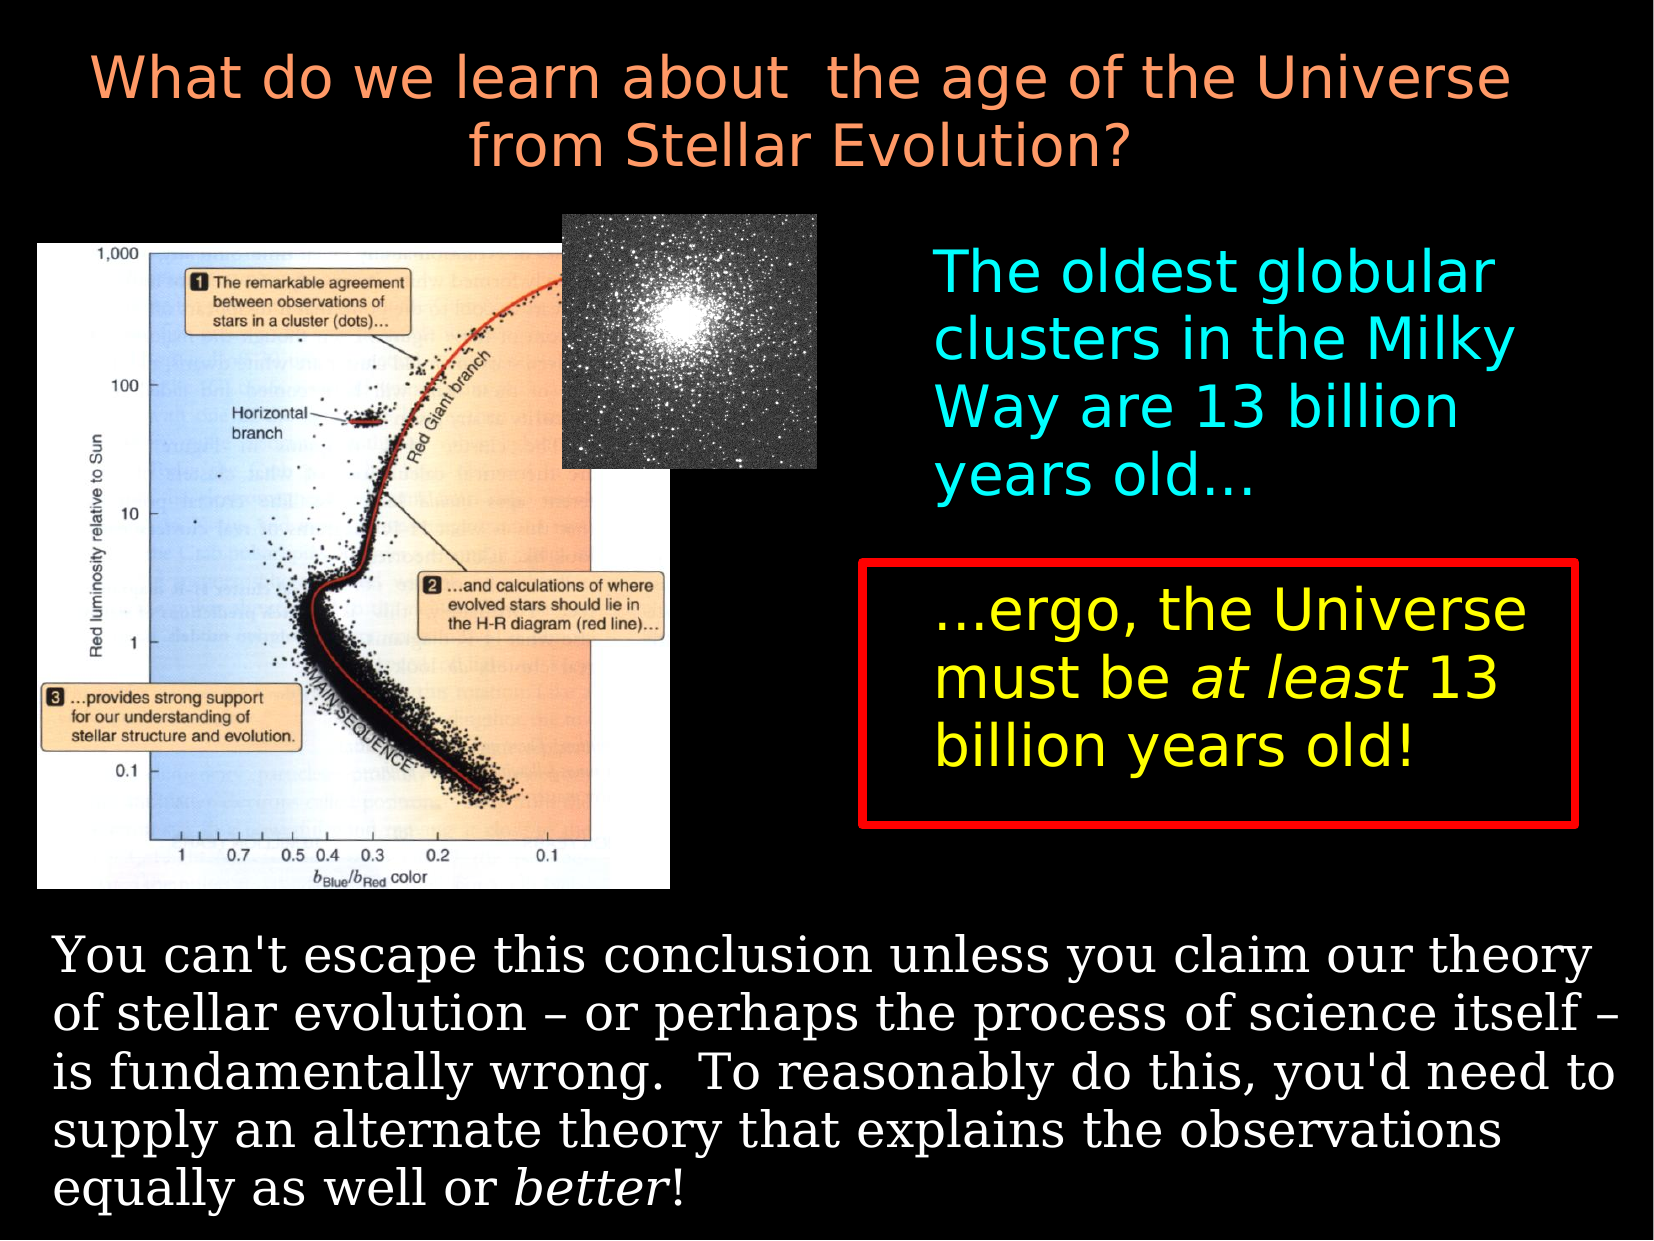

What do we learn about the age of the Universe from Stellar Evolution?
The oldest globular clusters in the Milky Way are 13 billion years old...
...ergo, the Universe must be at least 13 billion years old!
You can't escape this conclusion unless you claim our theory of stellar evolution – or perhaps the process of science itself – is fundamentally wrong. To reasonably do this, you'd need to supply an alternate theory that explains the observations equally as well or better!